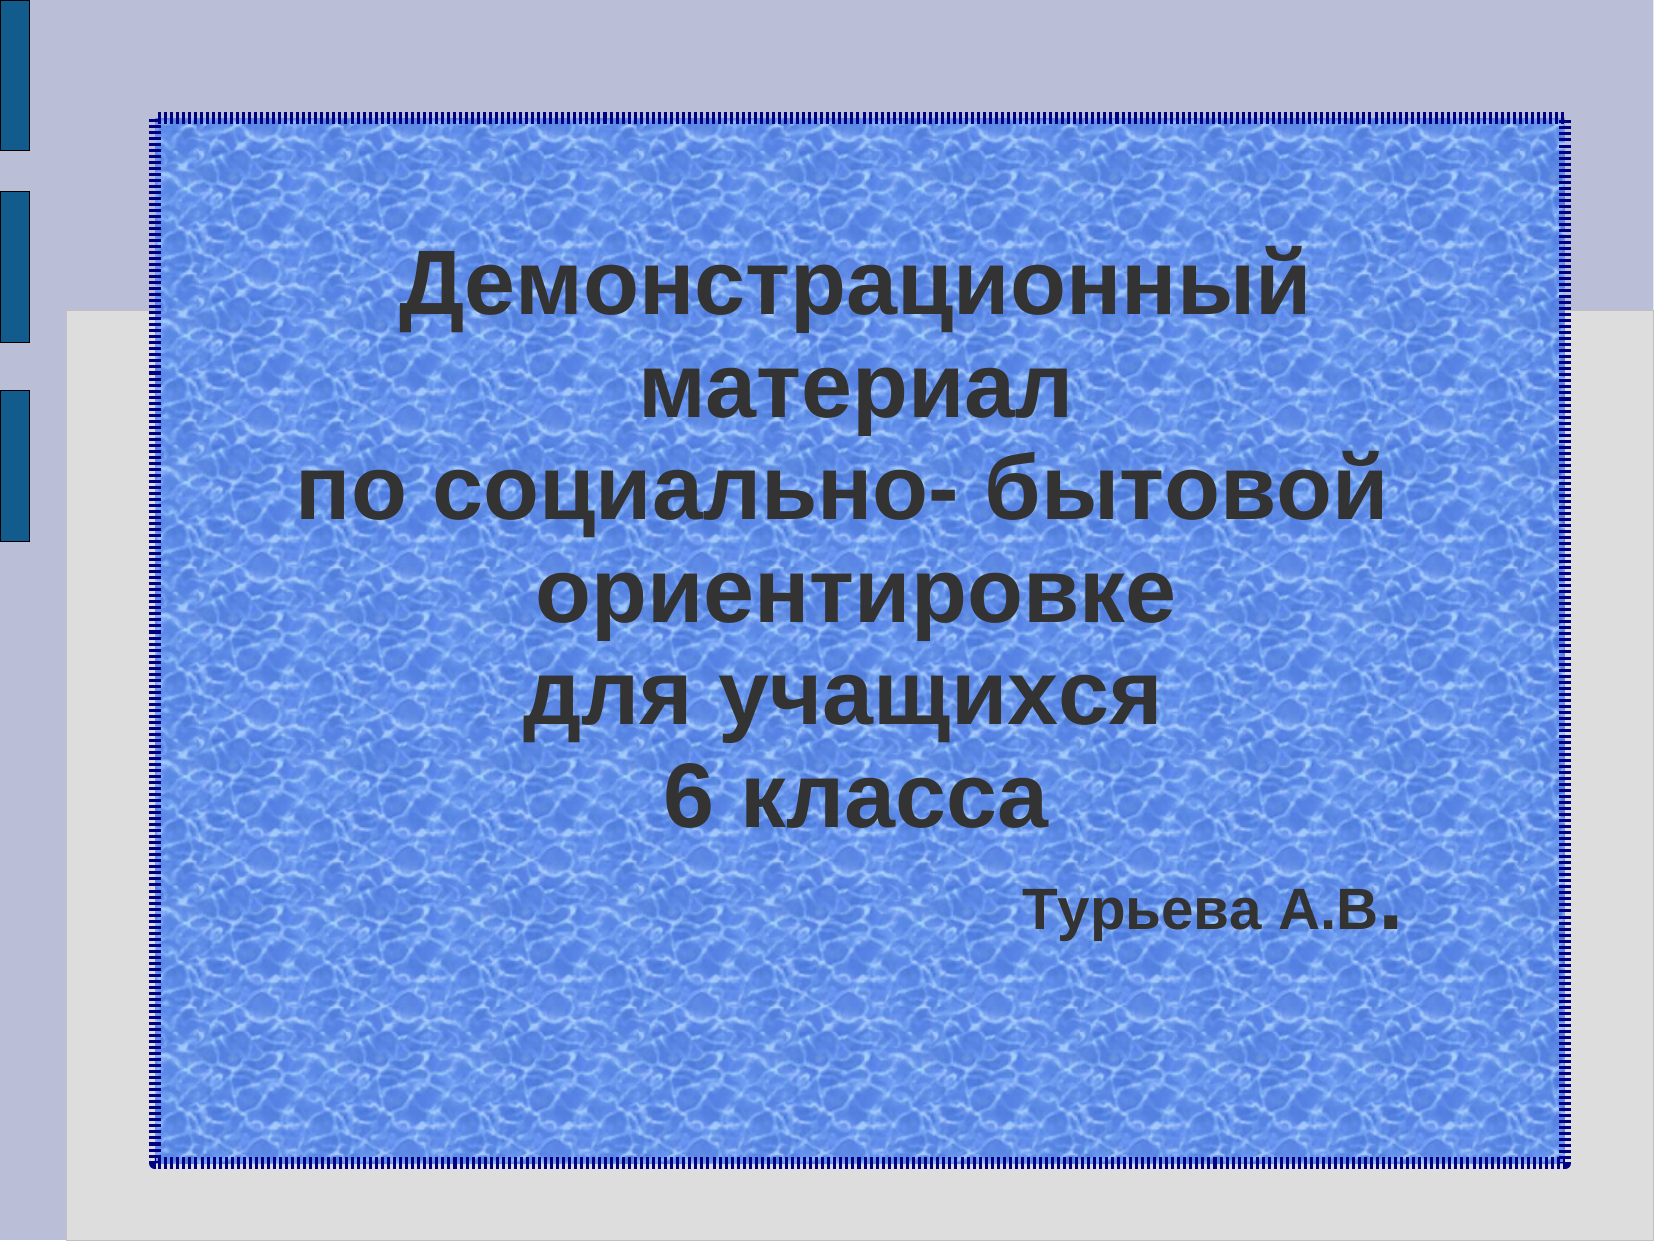

# Демонстрационный материал по социально- бытовой ориентировке для учащихся 6 класса Турьева А.В.